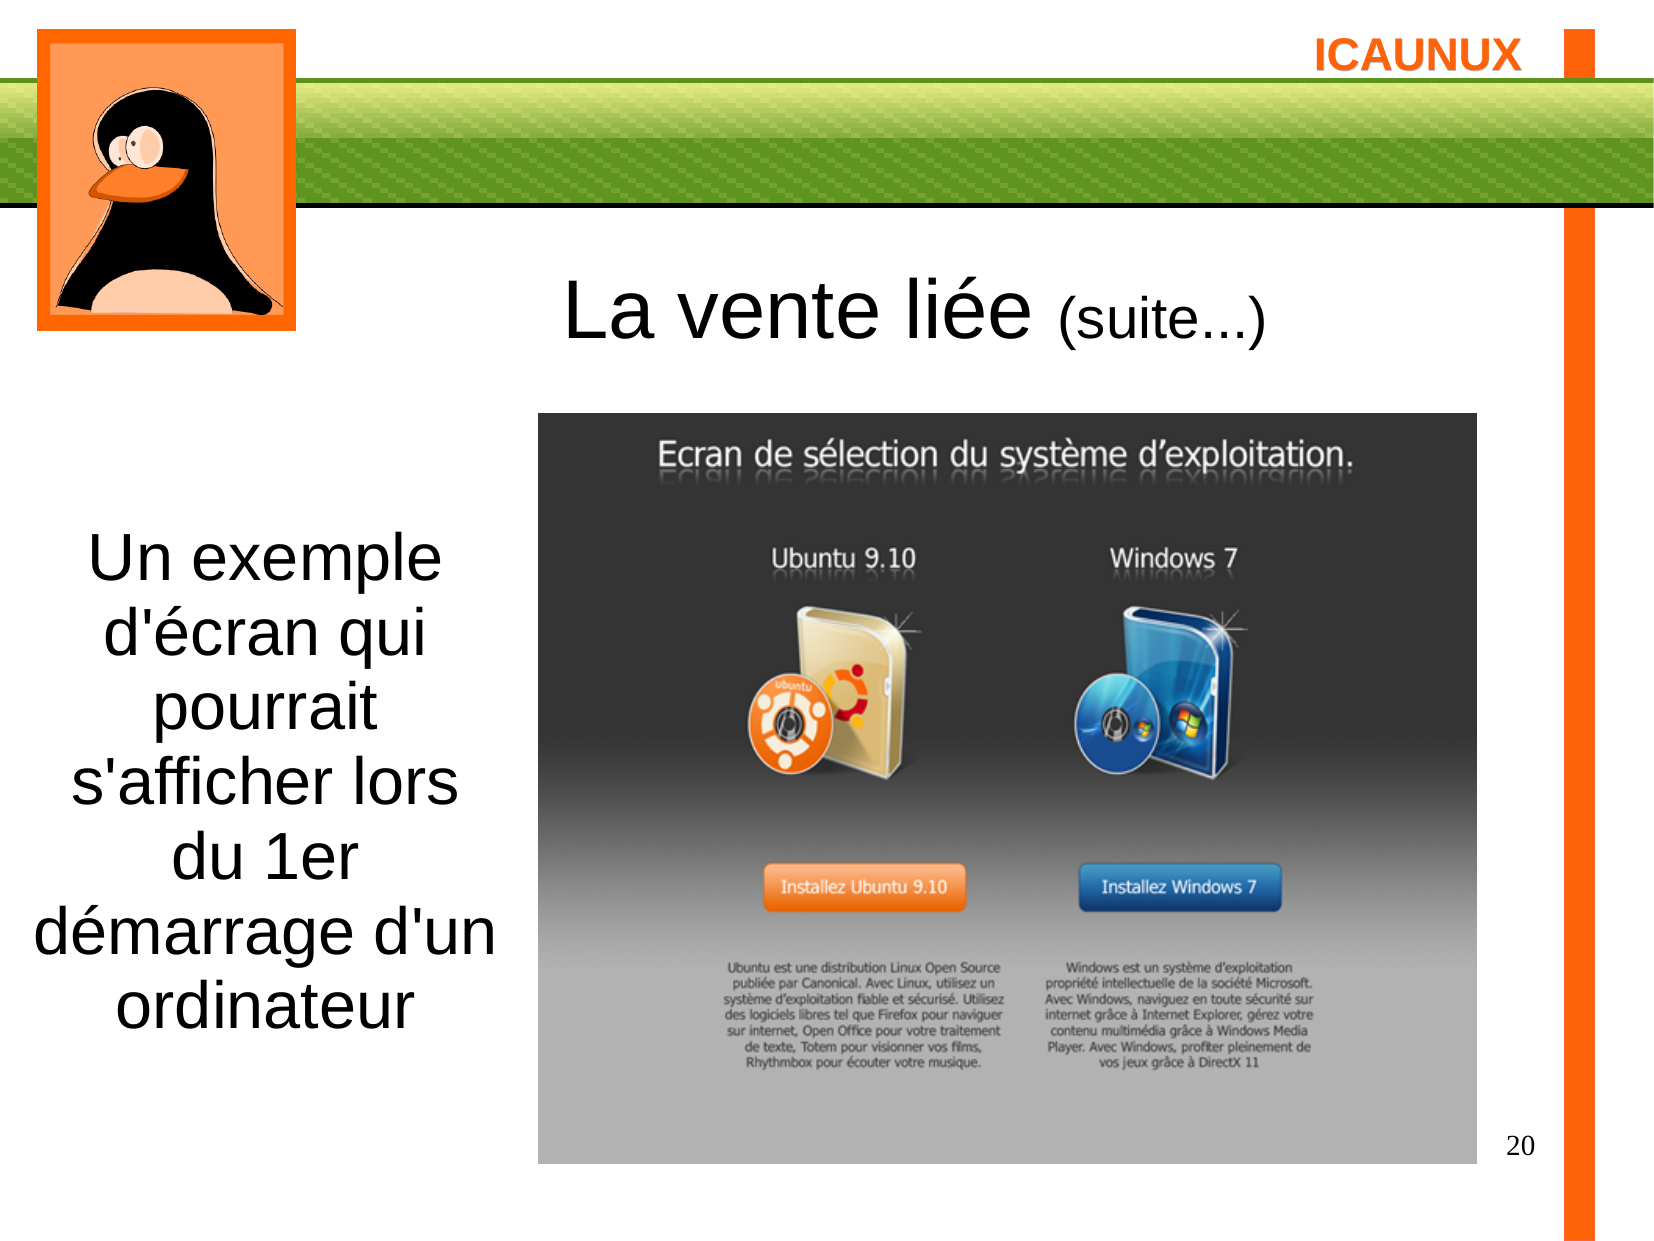

# La vente liée (suite...)
Un exemple d'écran qui pourrait s'afficher lors du 1er démarrage d'un ordinateur
20